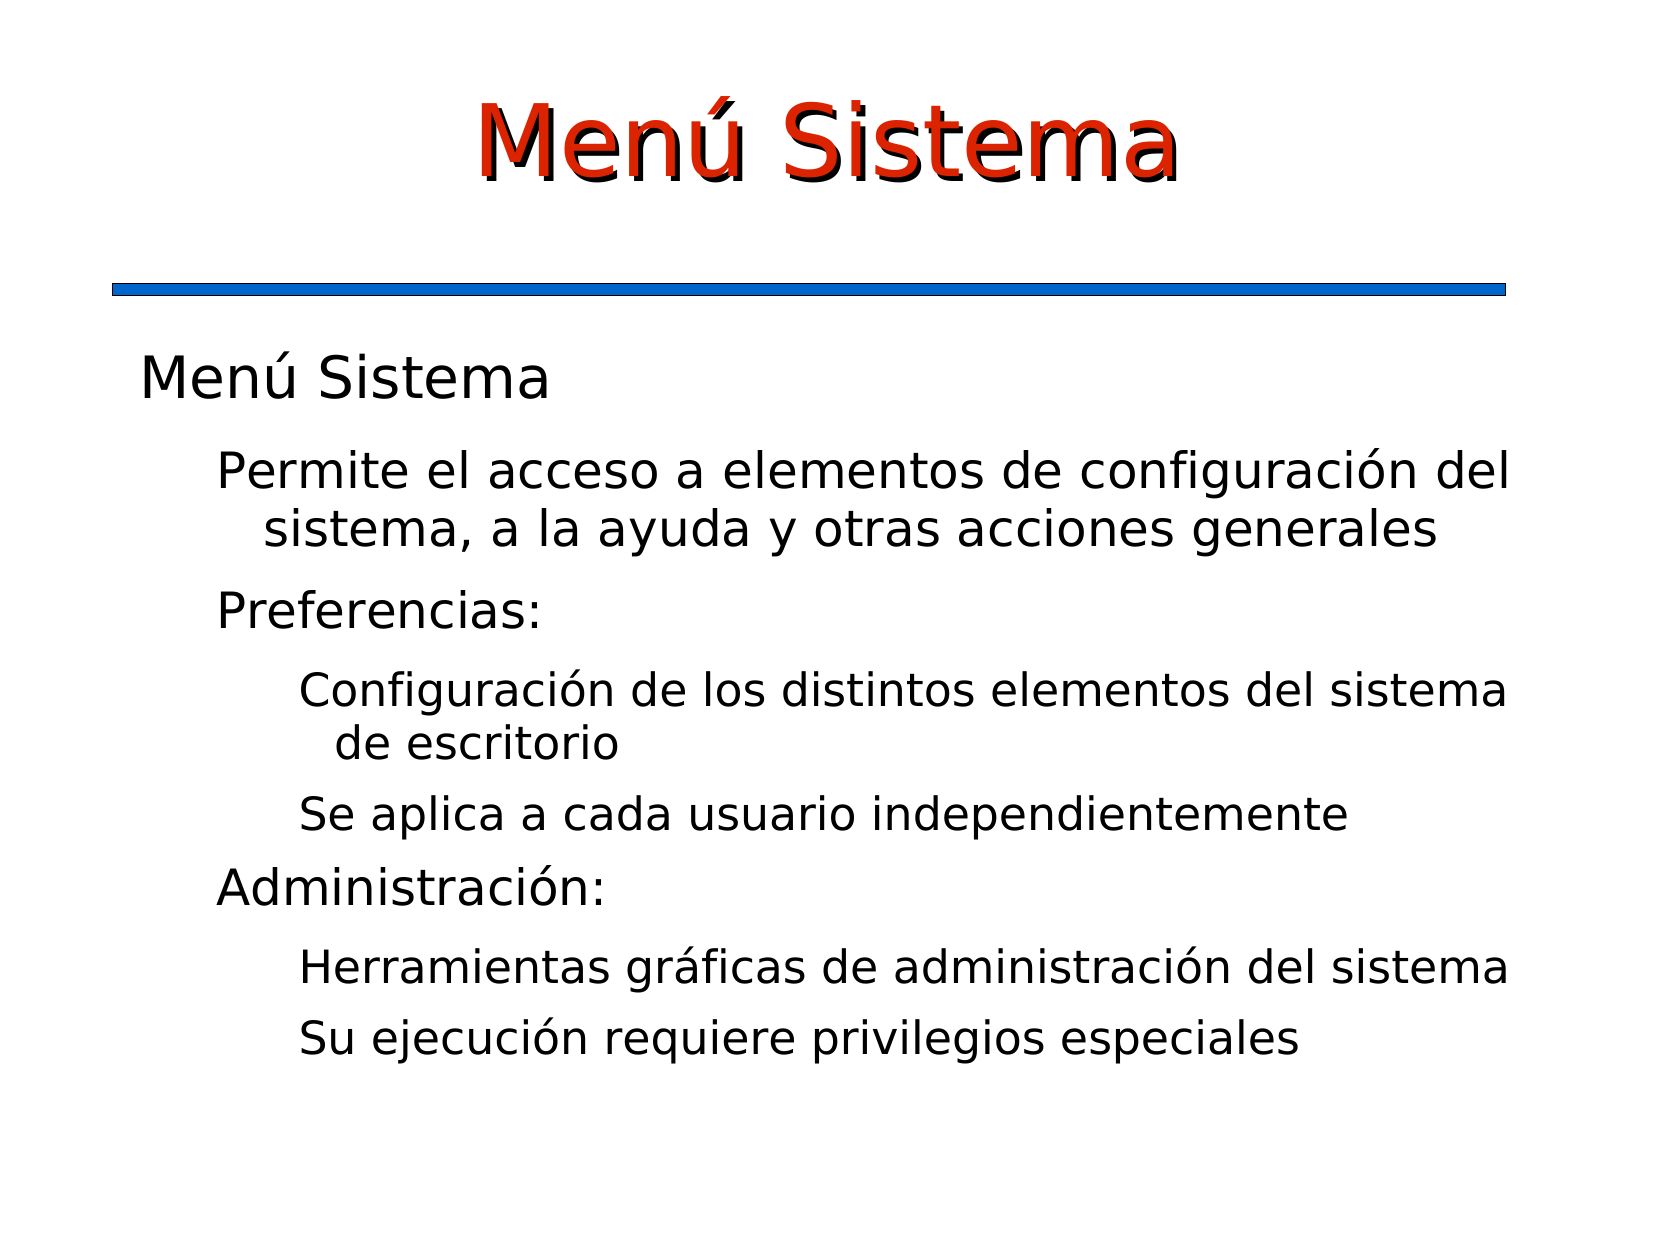

# Menú Sistema
Menú Sistema
Permite el acceso a elementos de configuración del sistema, a la ayuda y otras acciones generales
Preferencias:
Configuración de los distintos elementos del sistema de escritorio
Se aplica a cada usuario independientemente
Administración:
Herramientas gráficas de administración del sistema
Su ejecución requiere privilegios especiales